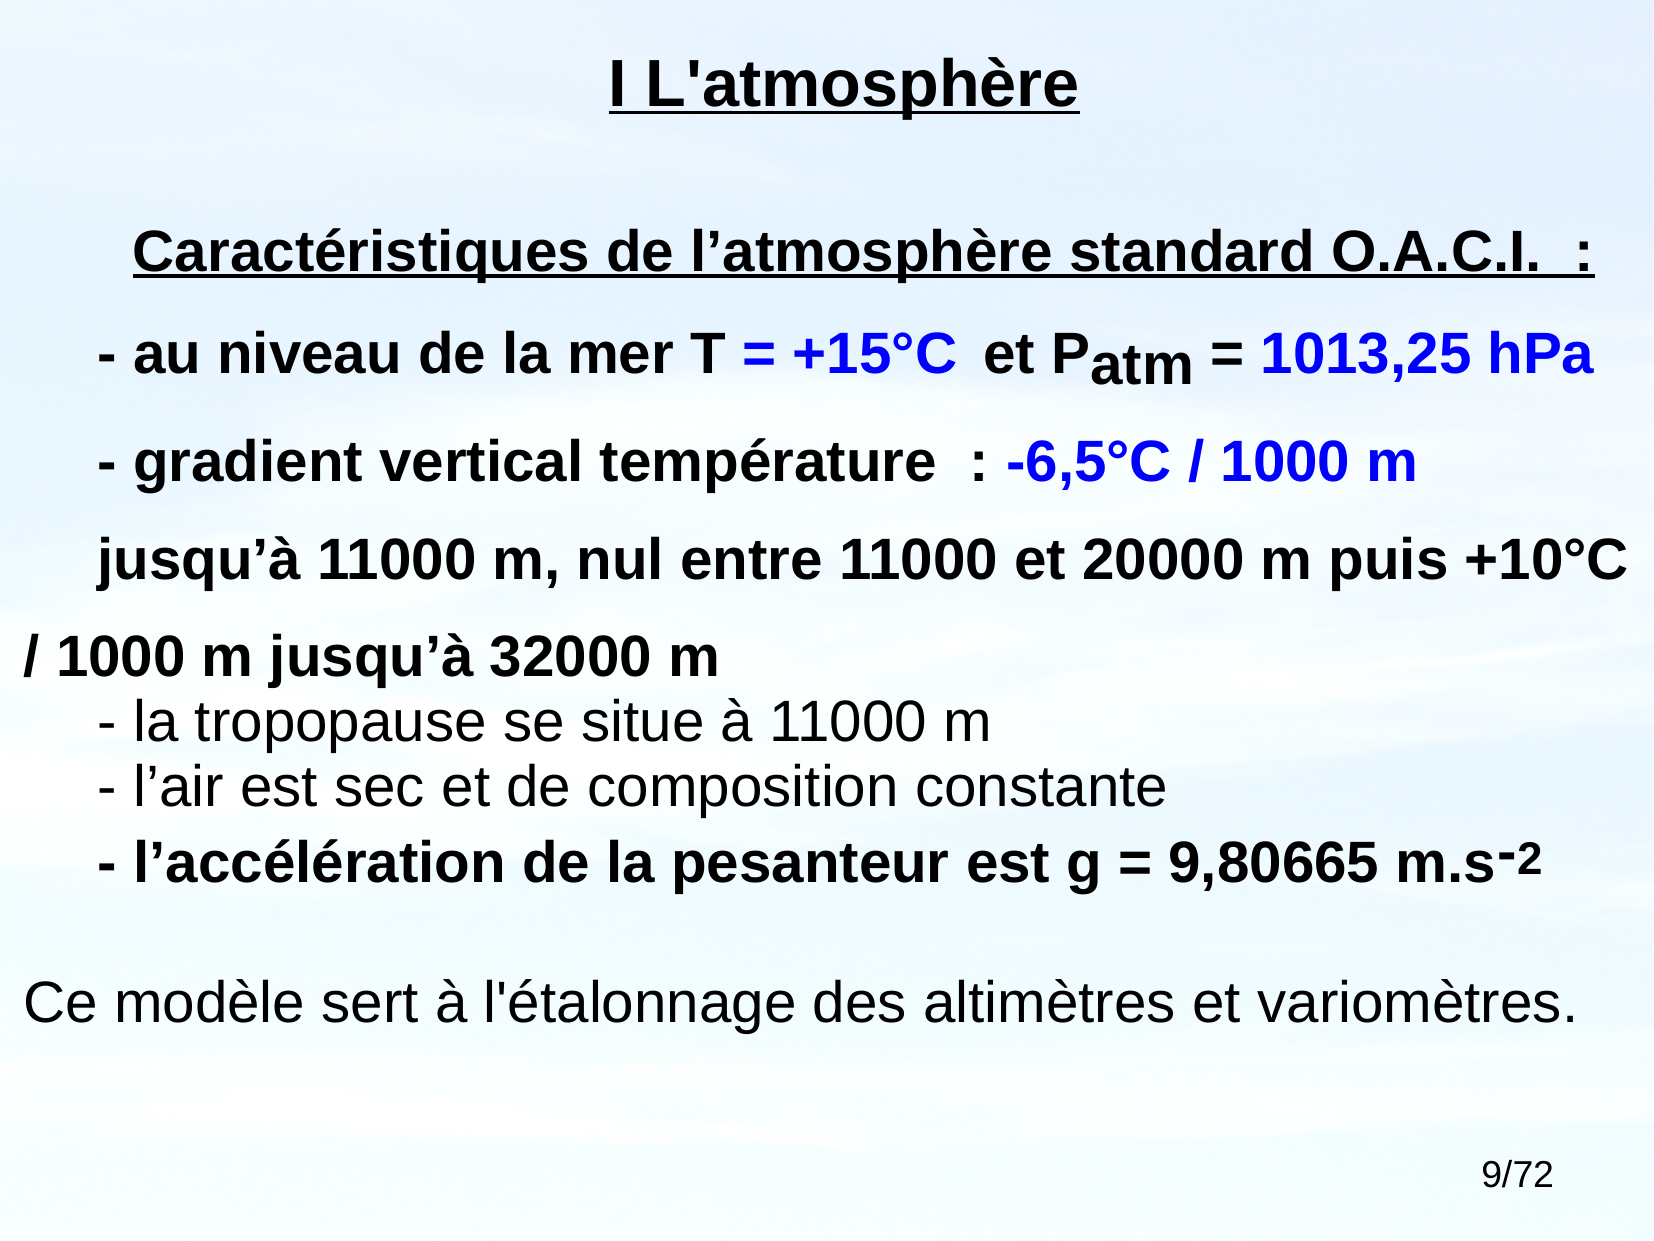

# I L'atmosphère
	Caractéristiques de l’atmosphère standard O.A.C.I.  :
	- au niveau de la mer T = +15°C 	et Patm = 1013,25 hPa
	- gradient vertical température  : -6,5°C / 1000 m 			jusqu’à 11000 m, nul entre 11000 et 20000 m puis +10°C / 1000 m jusqu’à 32000 m
	- la tropopause se situe à 11000 m
	- l’air est sec et de composition constante
	- l’accélération de la pesanteur est g = 9,80665 m.s-2
Ce modèle sert à l'étalonnage des altimètres et variomètres.